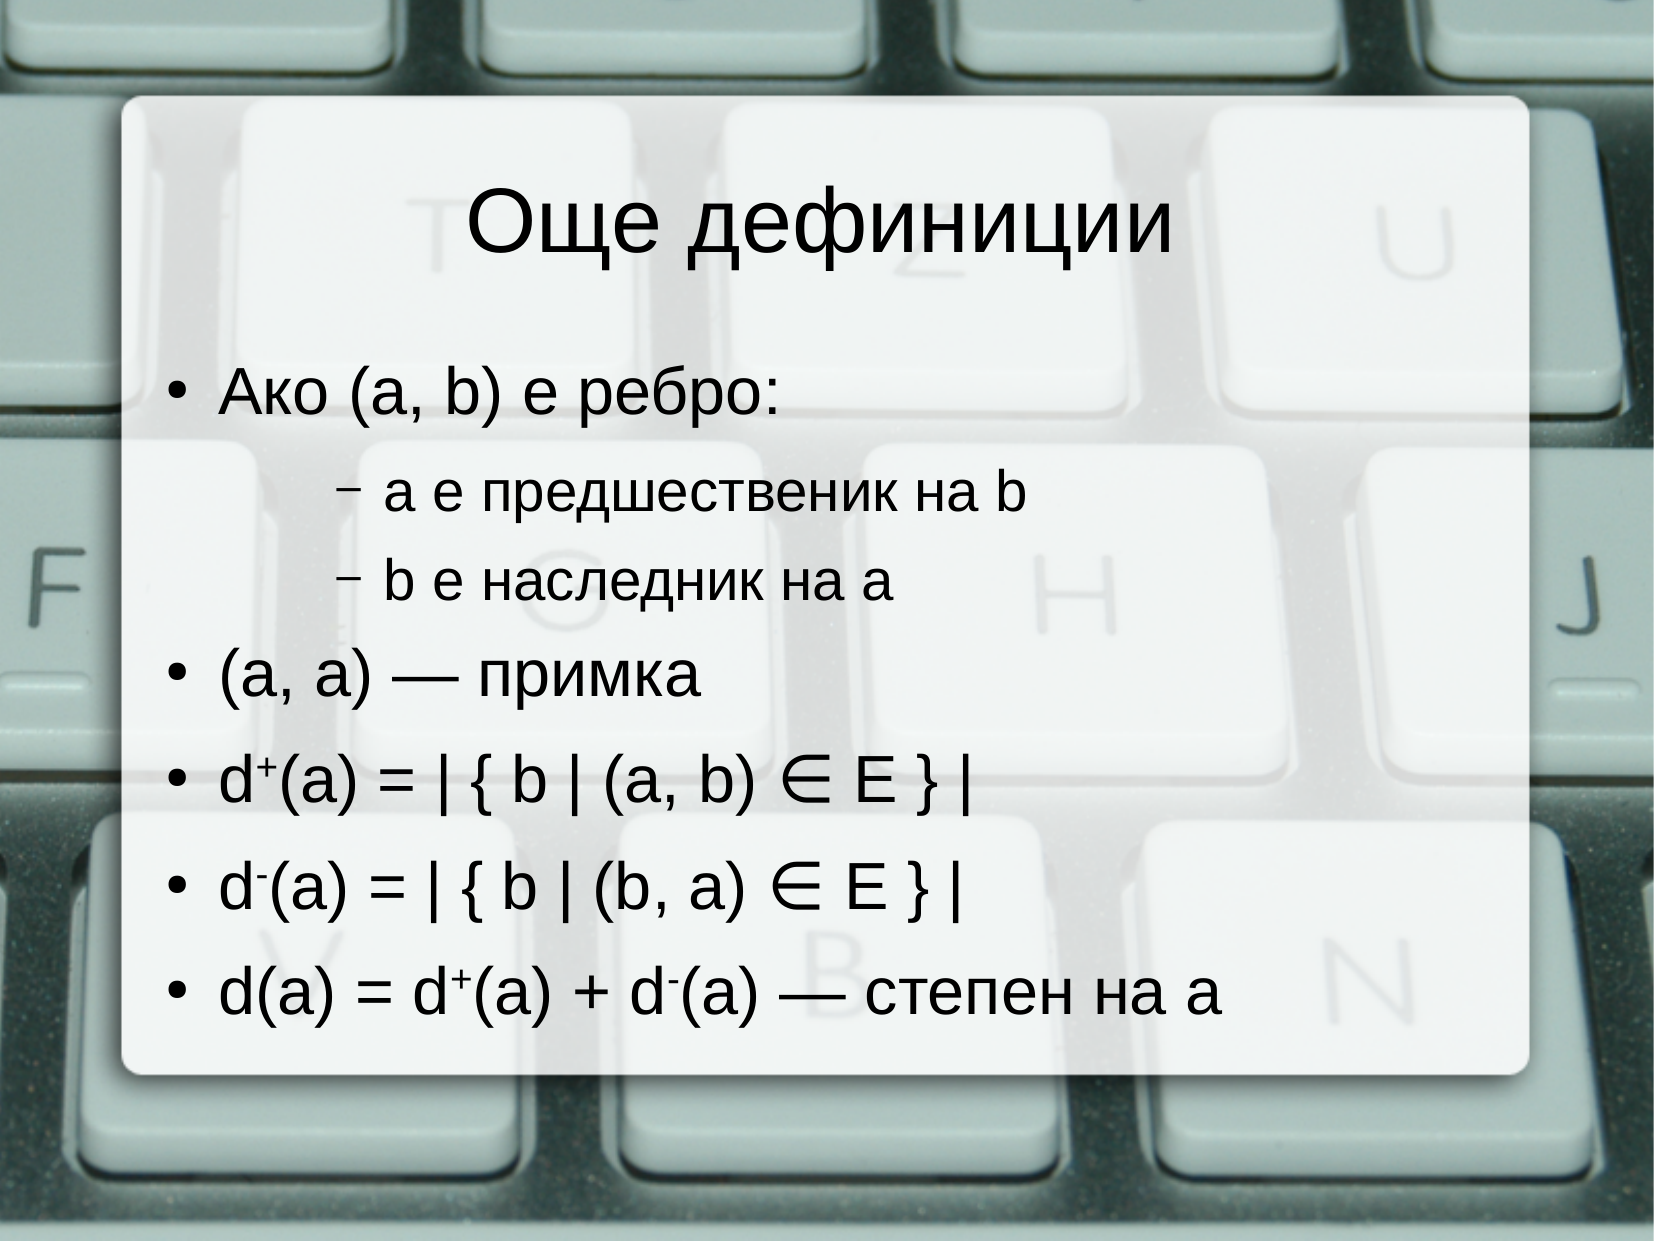

# Още дефиниции
Ако (a, b) е ребро:
a е предшественик на b
b е наследник на a
(a, a) — примка
d+(a) = | { b | (a, b) ∈ E } |
d-(a) = | { b | (b, a) ∈ E } |
d(a) = d+(a) + d-(a) — степен на a